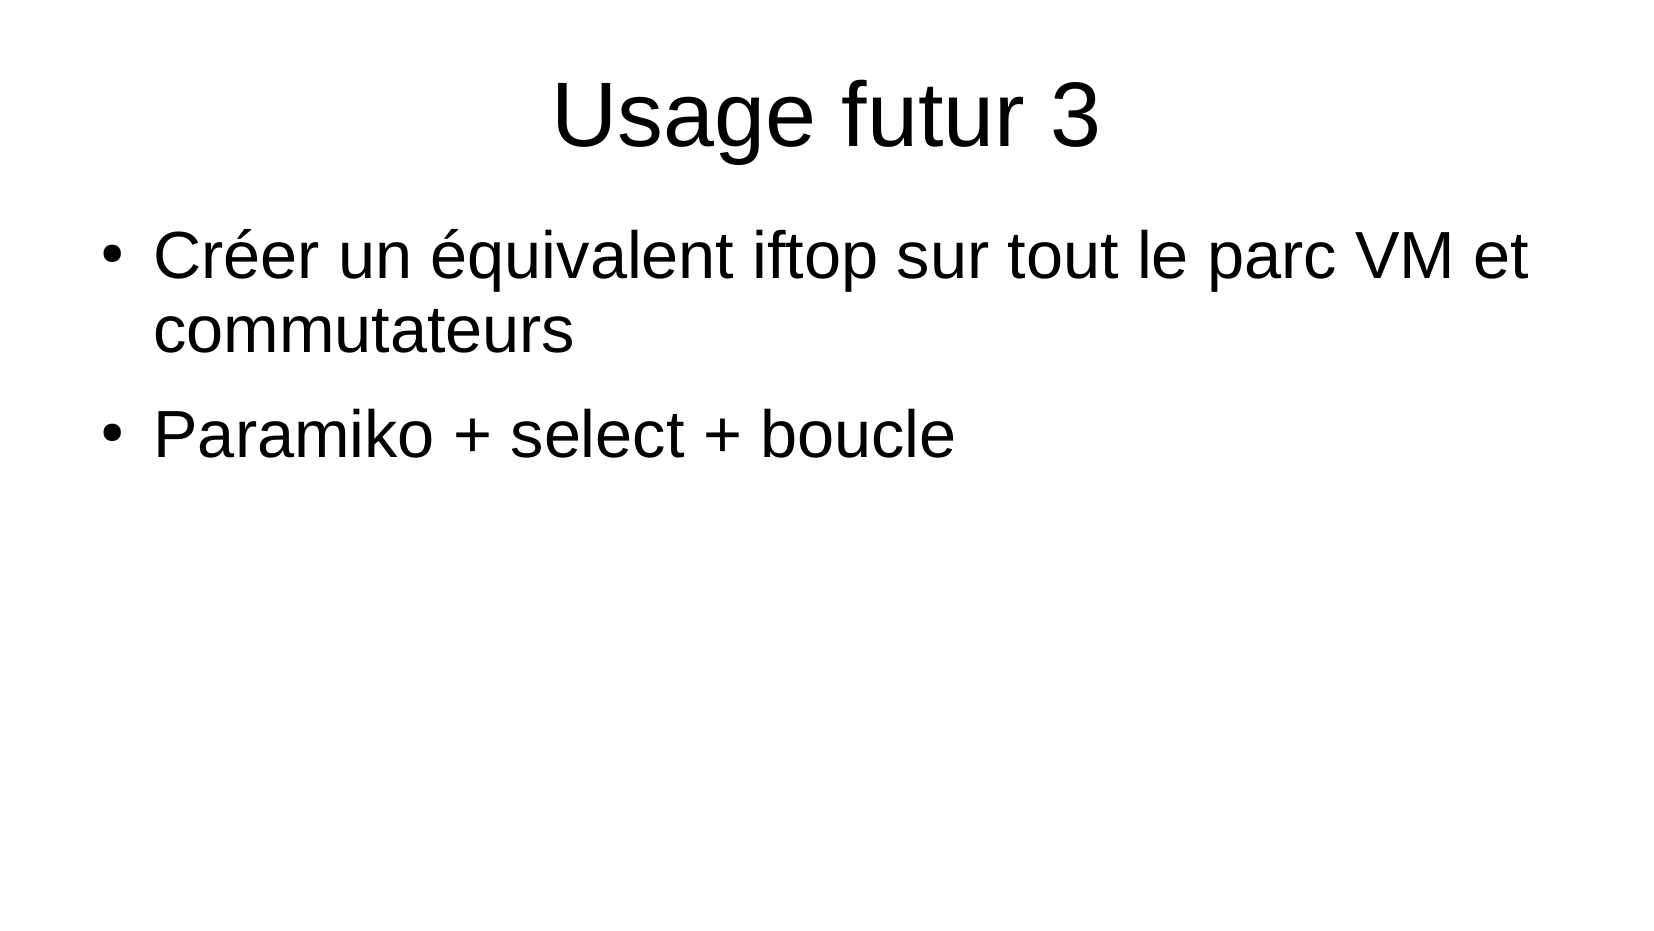

# Usage futur 3
Créer un équivalent iftop sur tout le parc VM et commutateurs
Paramiko + select + boucle